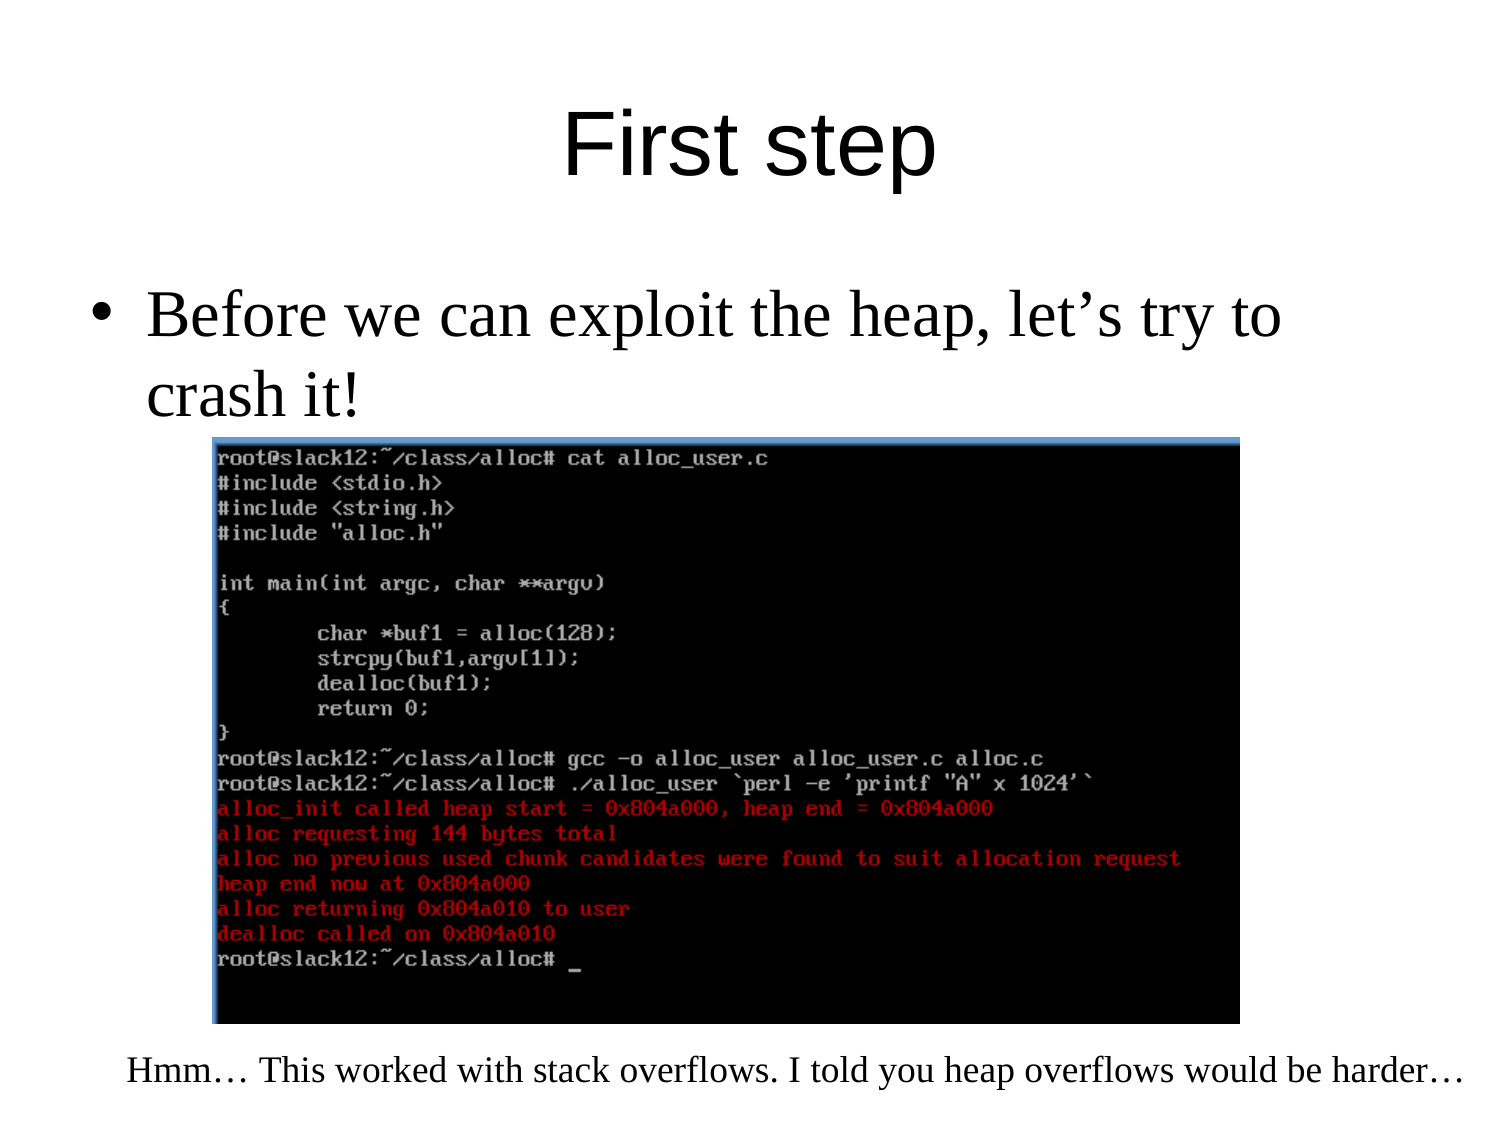

# First step
Before we can exploit the heap, let’s try to crash it!
Hmm… This worked with stack overflows. I told you heap overflows would be harder…